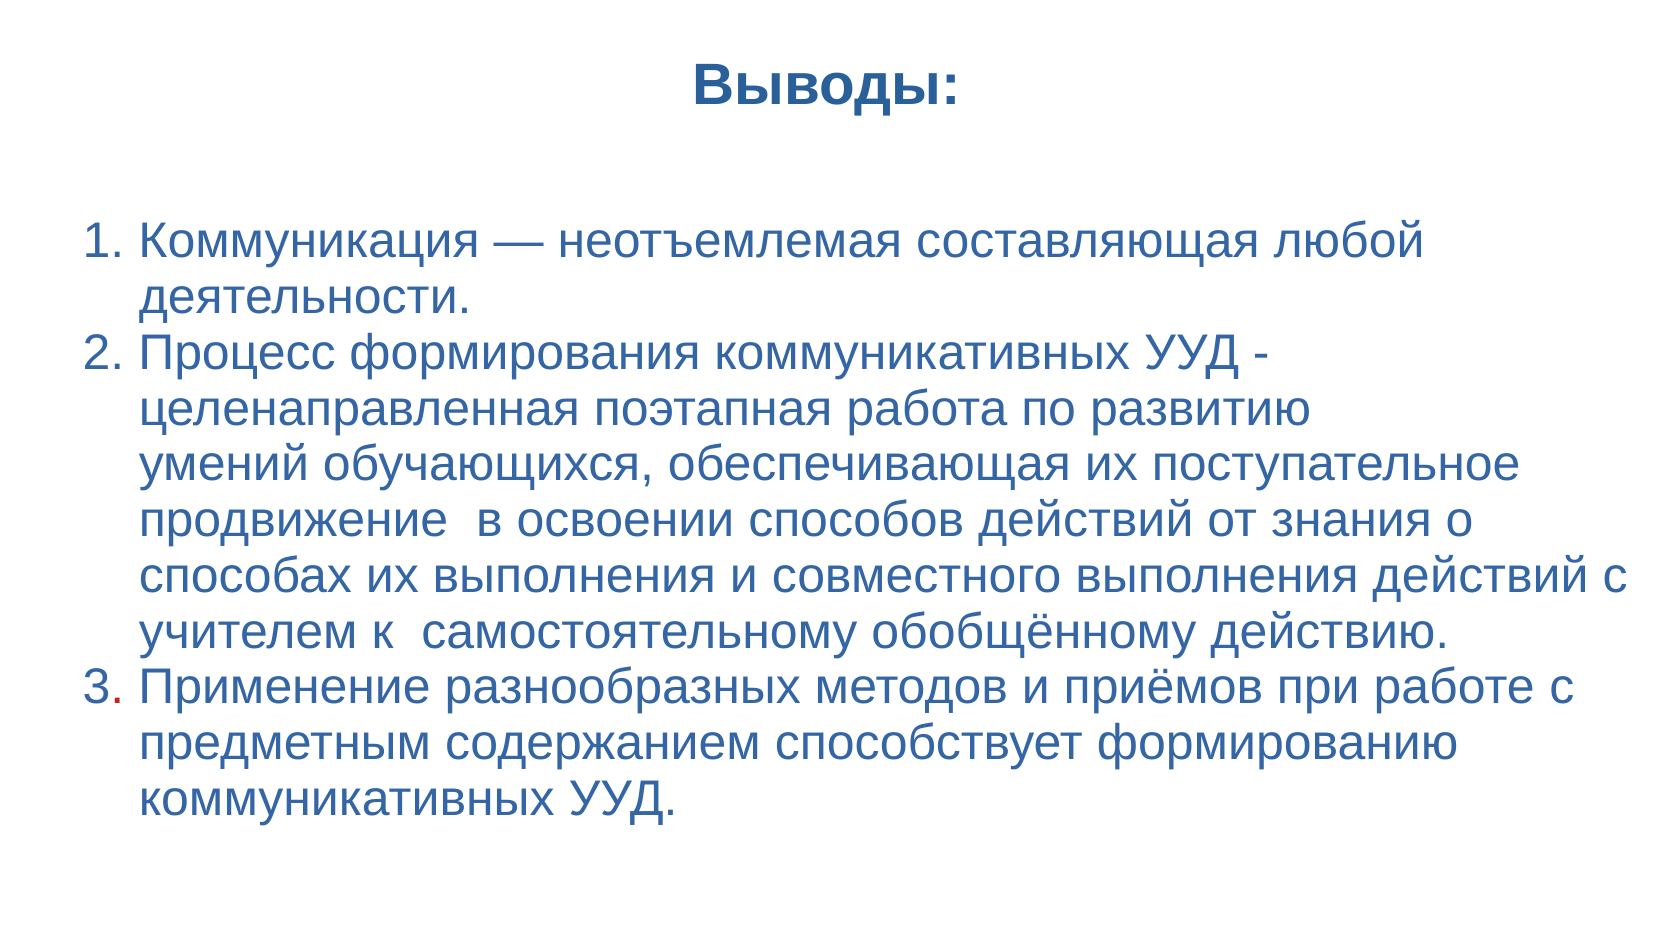

# Выводы:
1. Коммуникация — неотъемлемая составляющая любой
 деятельности.
2. Процесс формирования коммуникативных УУД -
 целенаправленная поэтапная работа по развитию
 умений обучающихся, обеспечивающая их поступательное
 продвижение в освоении способов действий от знания о
 способах их выполнения и совместного выполнения действий с
 учителем к самостоятельному обобщённому действию.
3. Применение разнообразных методов и приёмов при работе с
 предметным содержанием способствует формированию
 коммуникативных УУД.